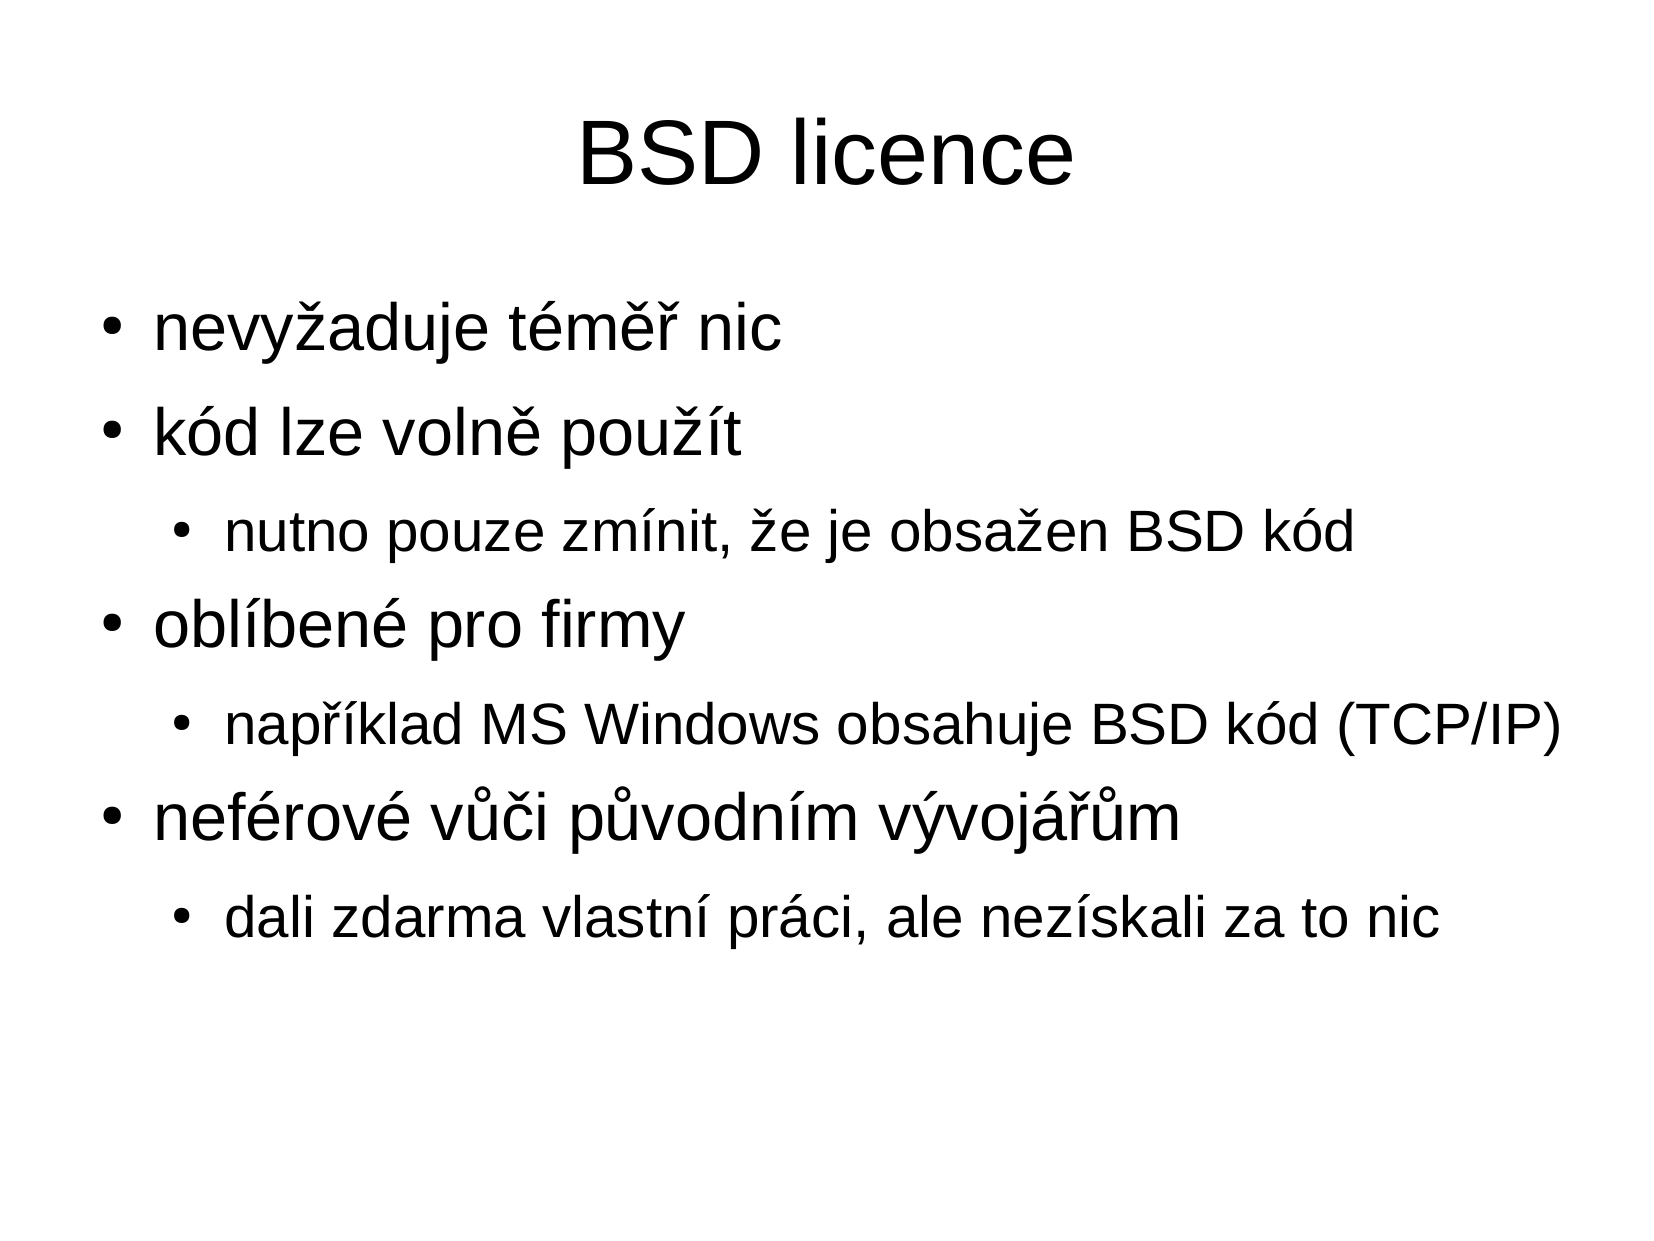

# BSD licence
nevyžaduje téměř nic
kód lze volně použít
nutno pouze zmínit, že je obsažen BSD kód
oblíbené pro firmy
například MS Windows obsahuje BSD kód (TCP/IP)
neférové vůči původním vývojářům
dali zdarma vlastní práci, ale nezískali za to nic